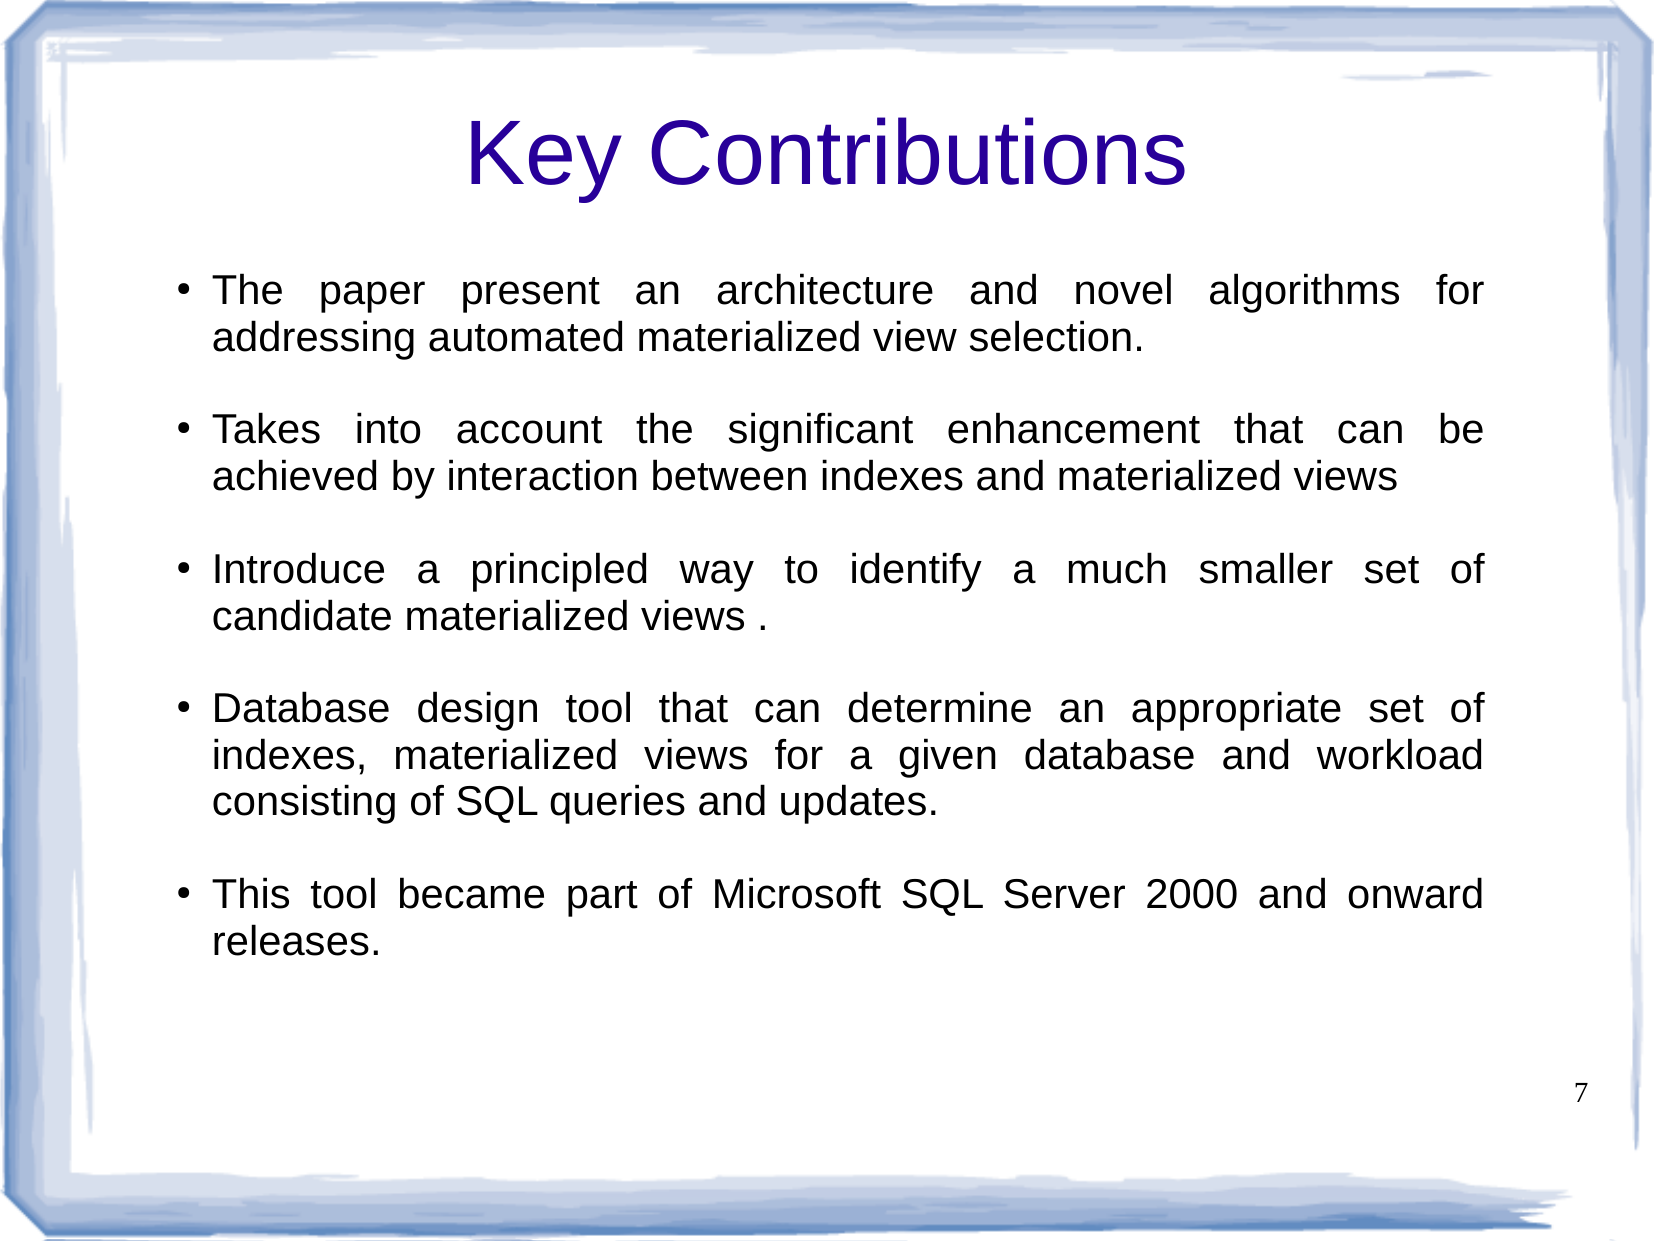

# Key Contributions
The paper present an architecture and novel algorithms for addressing automated materialized view selection.
Takes into account the significant enhancement that can be achieved by interaction between indexes and materialized views
Introduce a principled way to identify a much smaller set of candidate materialized views .
Database design tool that can determine an appropriate set of indexes, materialized views for a given database and workload consisting of SQL queries and updates.
This tool became part of Microsoft SQL Server 2000 and onward releases.
7